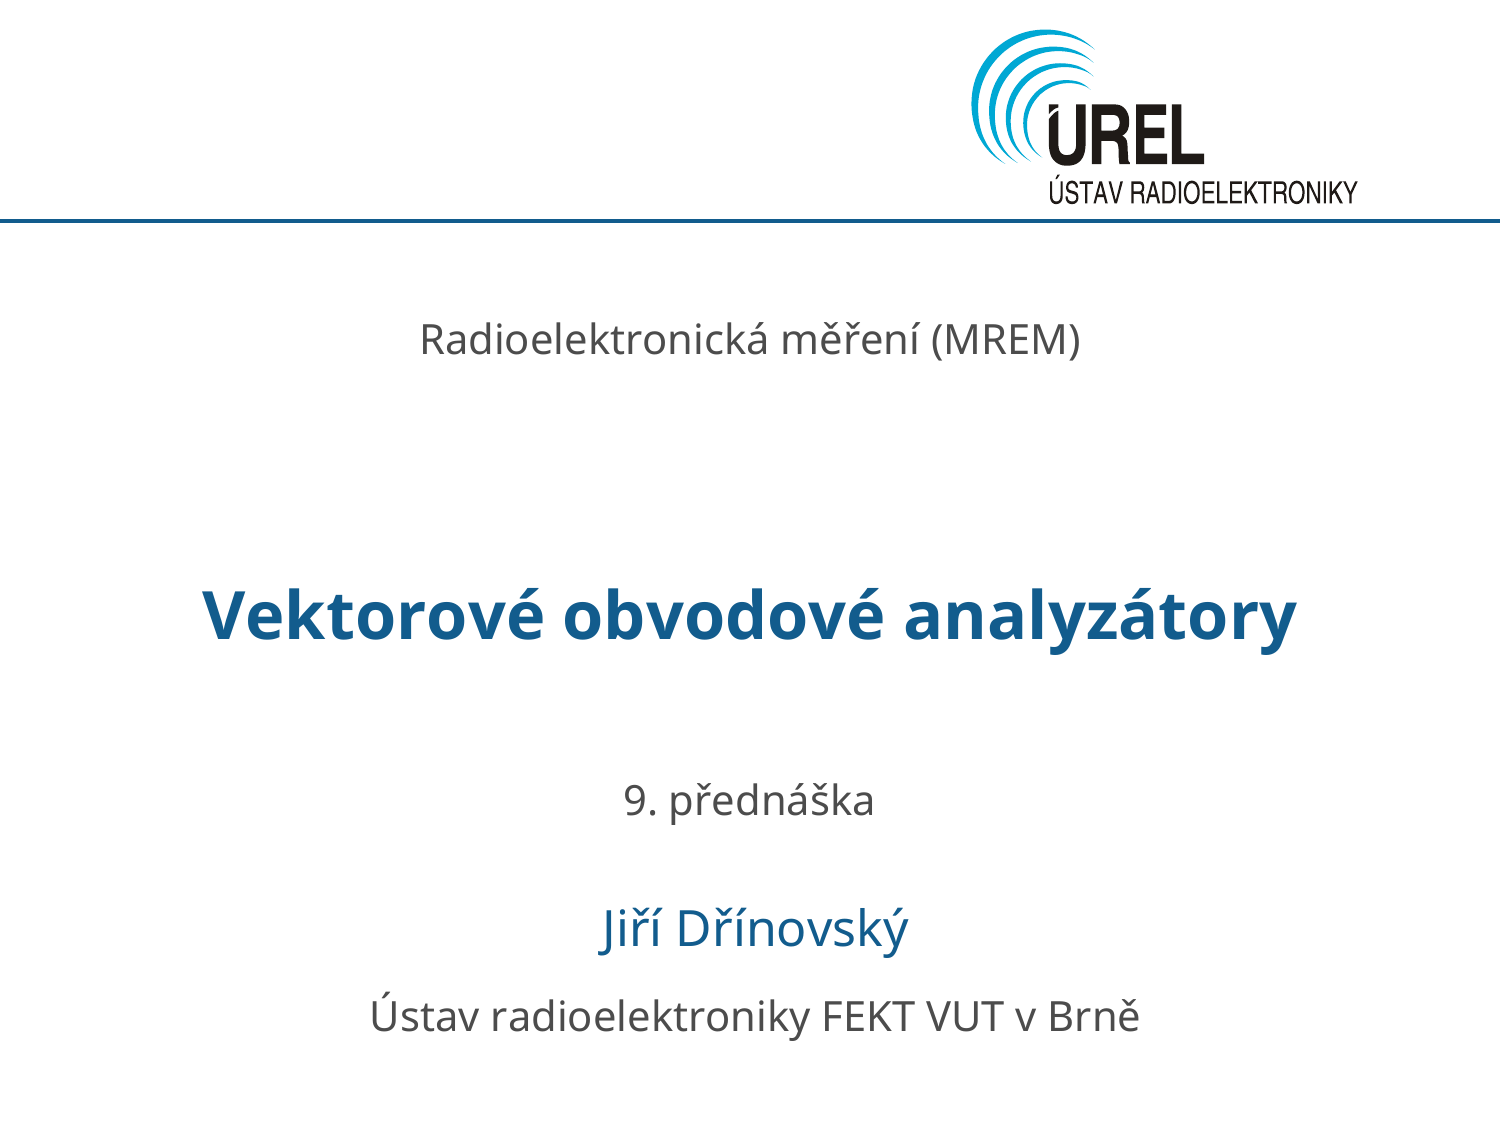

Radioelektronická měření (MREM)
Vektorové obvodové analyzátory
9. přednáška
Jiří Dřínovský
Ústav radioelektroniky FEKT VUT v Brně